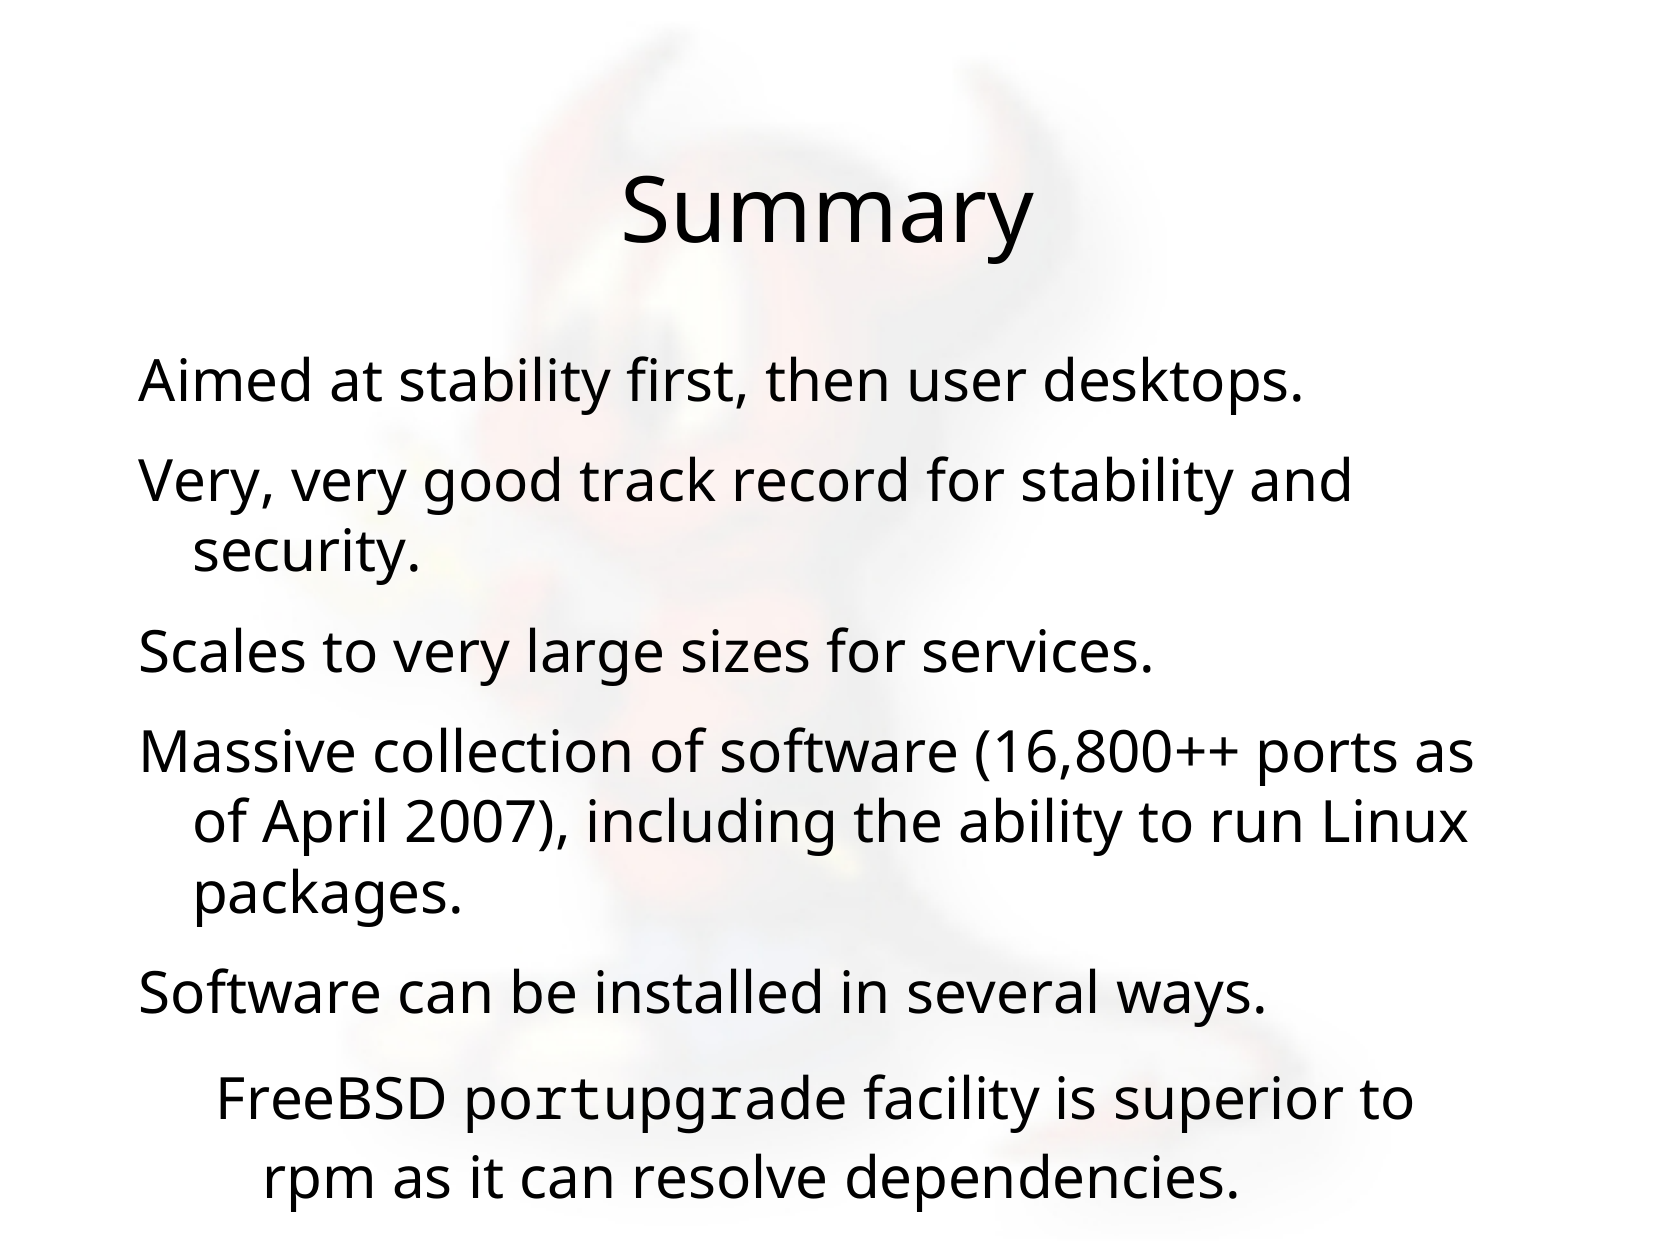

# Summary
Aimed at stability first, then user desktops.
Very, very good track record for stability and security.
Scales to very large sizes for services.
Massive collection of software (16,800++ ports as of April 2007), including the ability to run Linux packages.
Software can be installed in several ways.
FreeBSD portupgrade facility is superior to rpm as it can resolve dependencies.